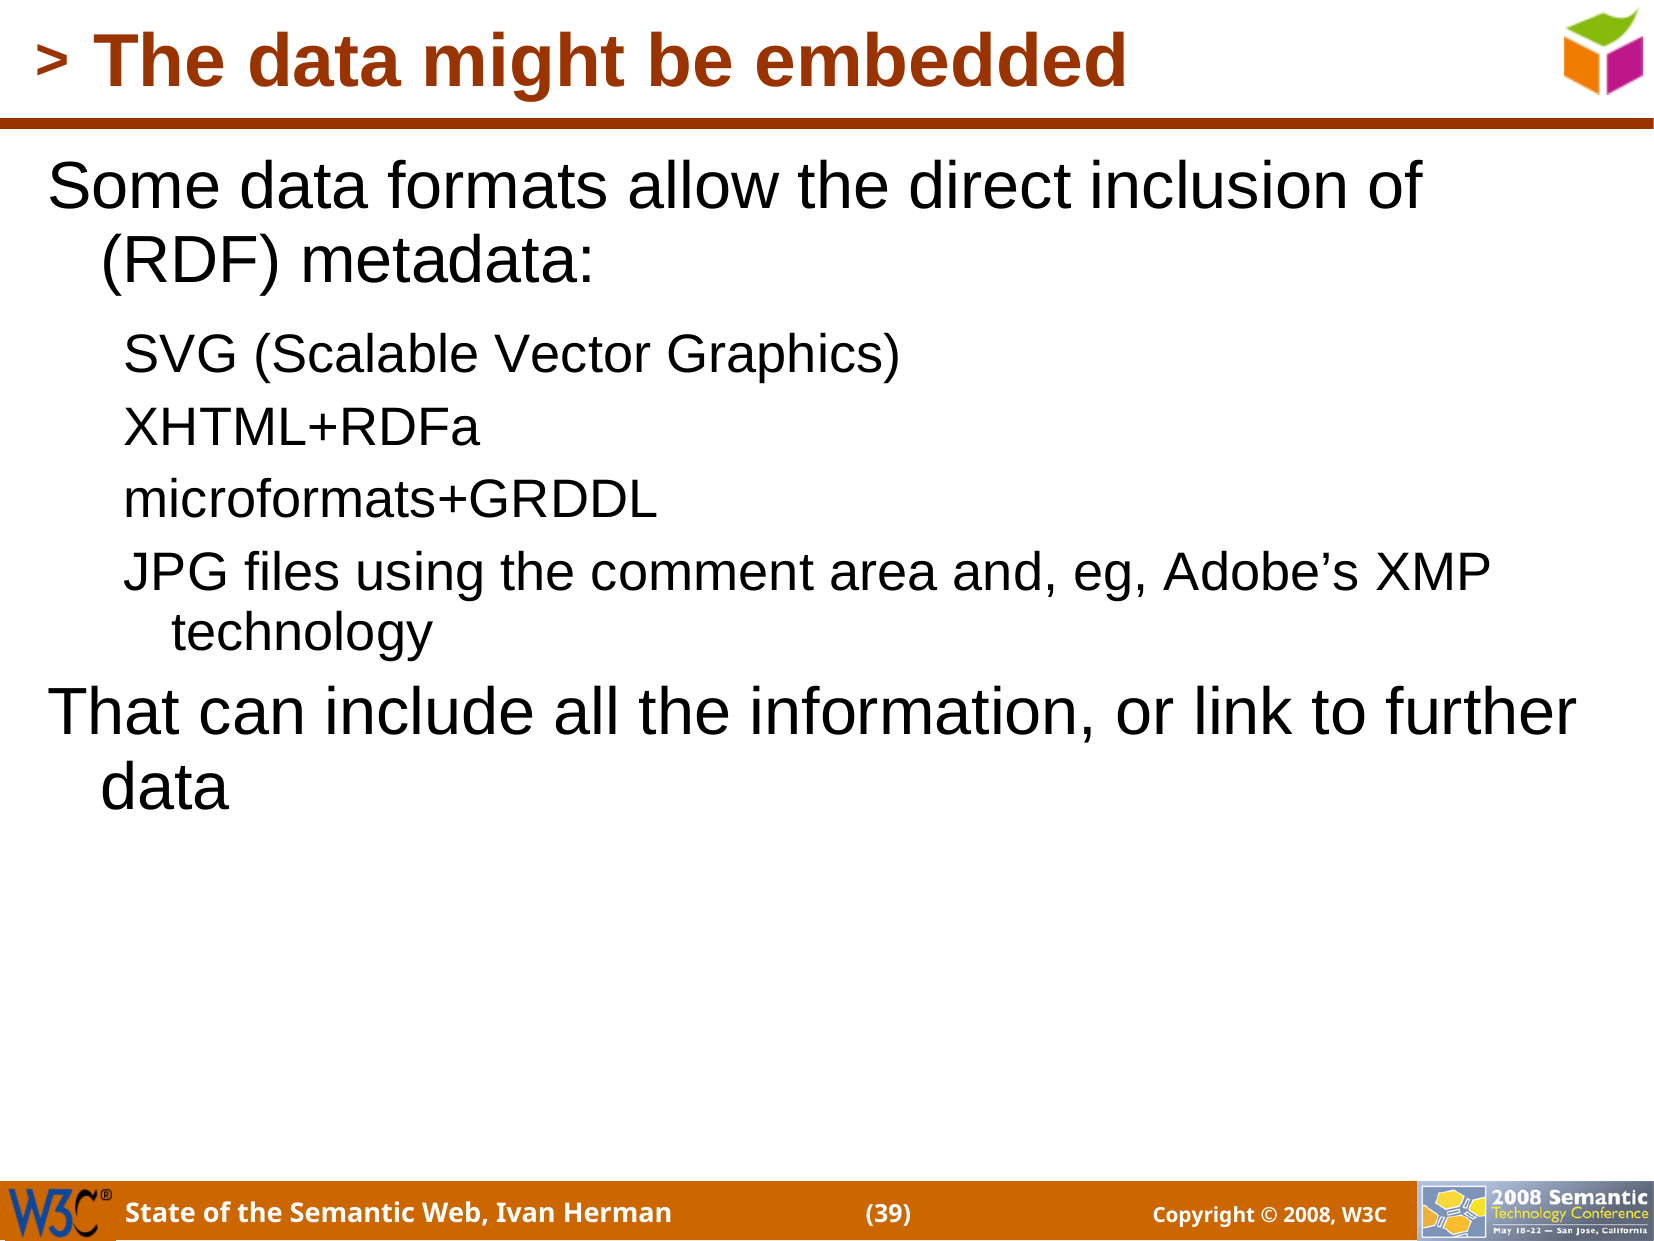

# The data might be embedded
Some data formats allow the direct inclusion of (RDF) metadata:
SVG (Scalable Vector Graphics)
XHTML+RDFa
microformats+GRDDL
JPG files using the comment area and, eg, Adobe’s XMP technology
That can include all the information, or link to further data